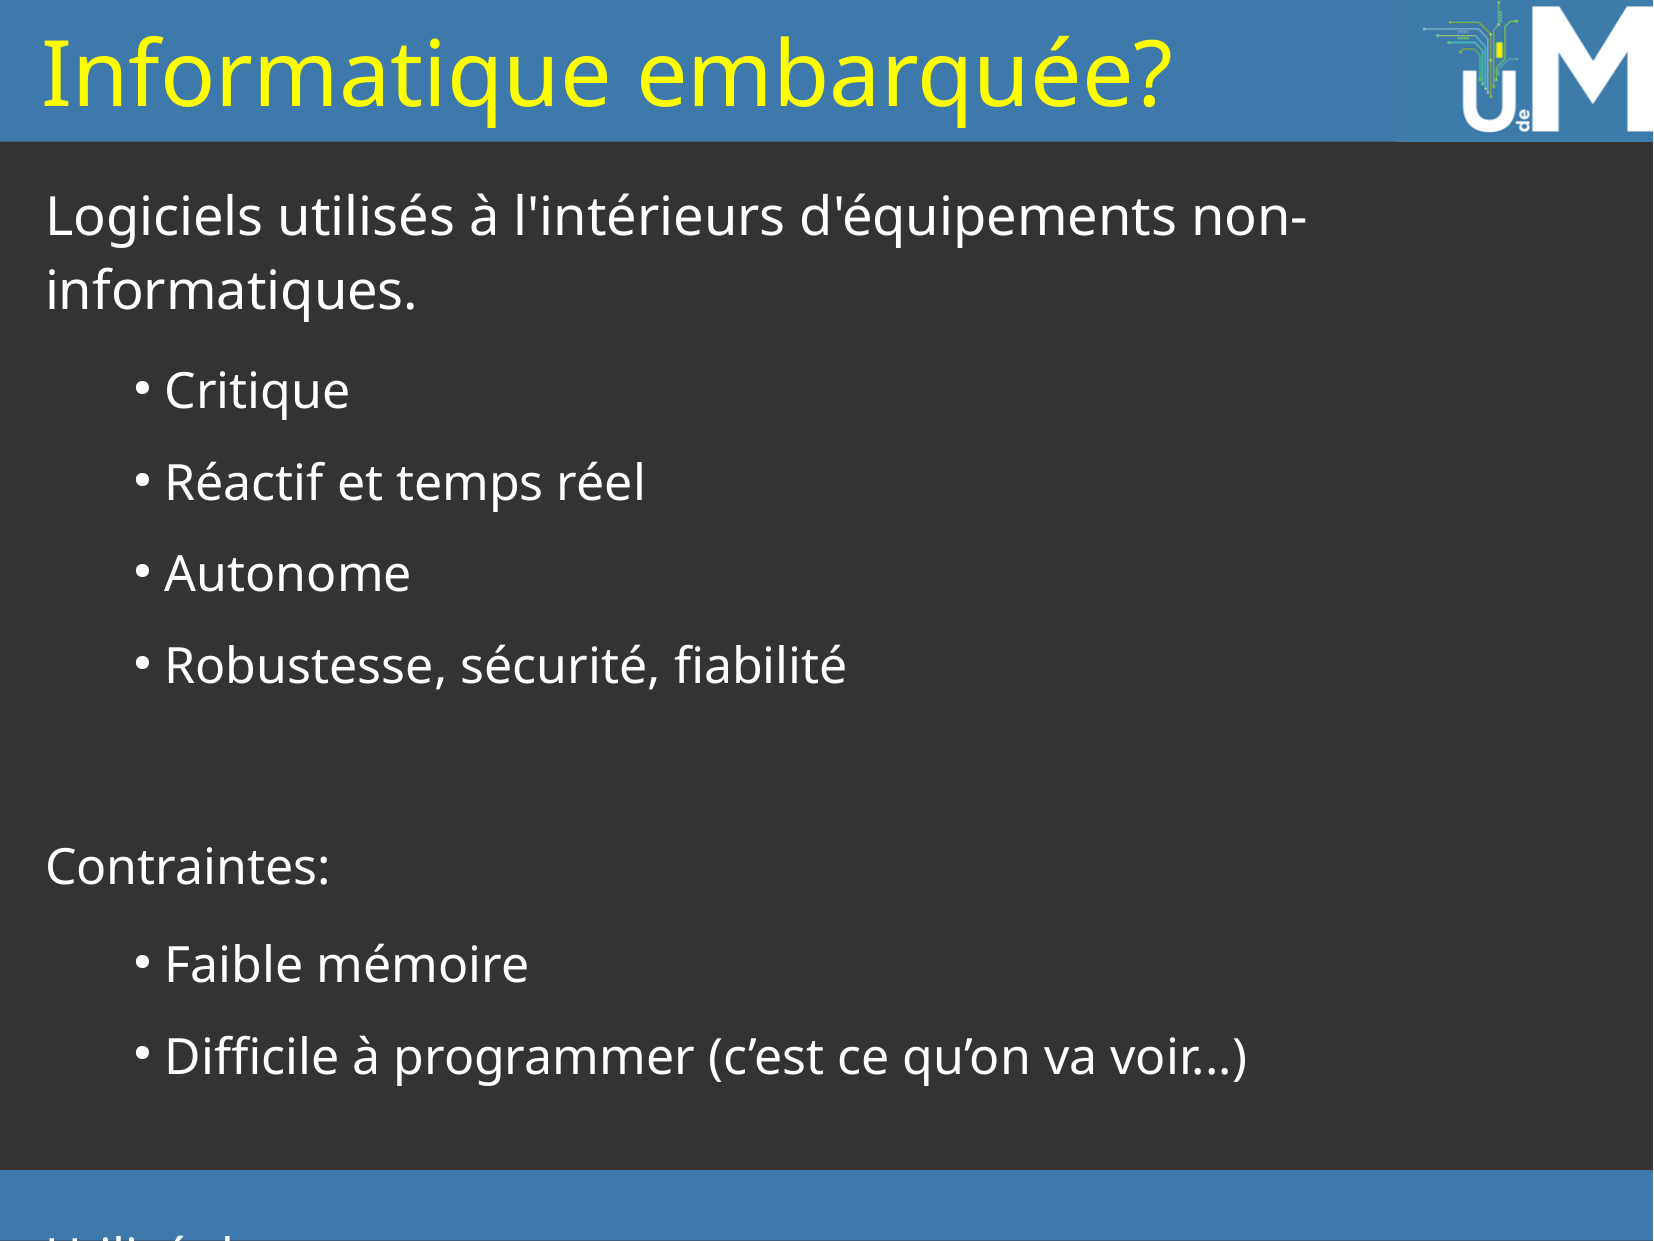

# Informatique embarquée?
Logiciels utilisés à l'intérieurs d'équipements non-informatiques.
 Critique
 Réactif et temps réel
 Autonome
 Robustesse, sécurité, fiabilité
Contraintes:
 Faible mémoire
 Difficile à programmer (c’est ce qu’on va voir...)
Utilisé dans presque tout....